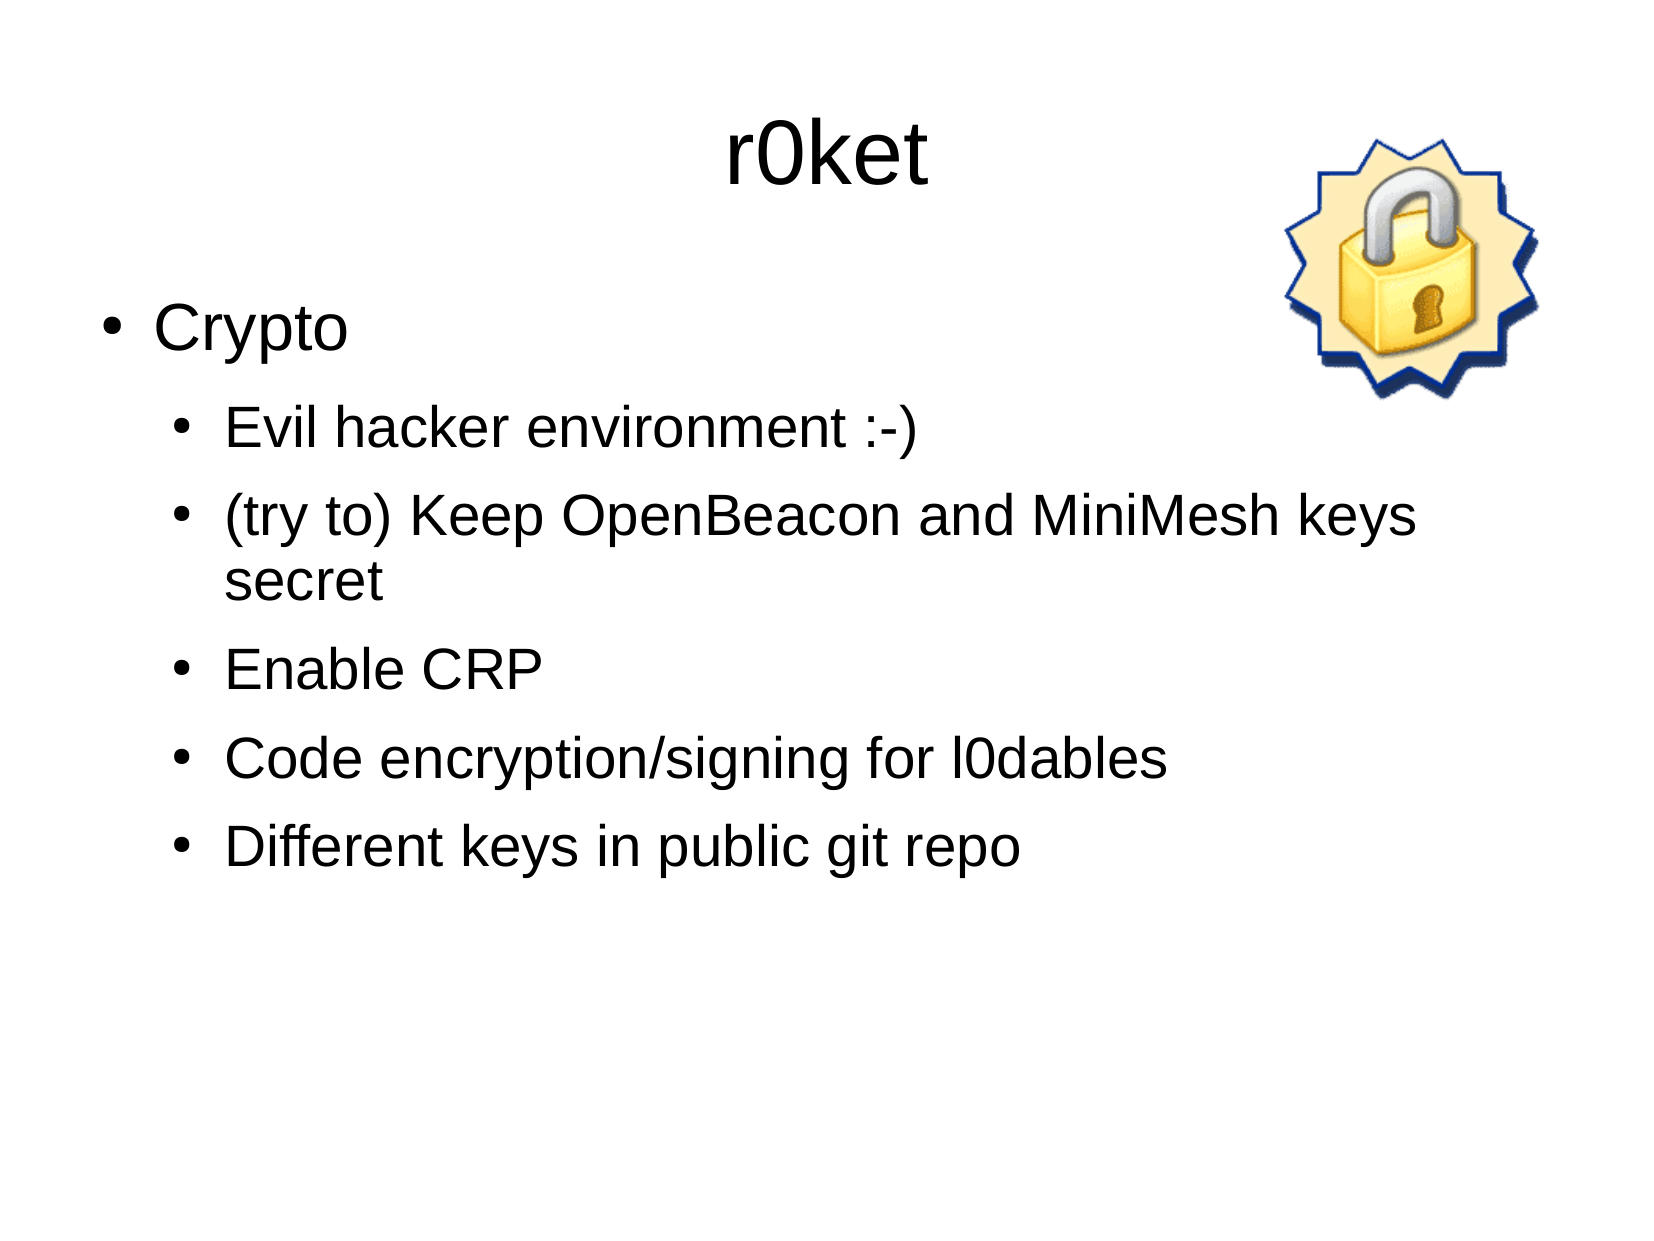

# r0ket
Crypto
Evil hacker environment :-)
(try to) Keep OpenBeacon and MiniMesh keys secret
Enable CRP
Code encryption/signing for l0dables
Different keys in public git repo